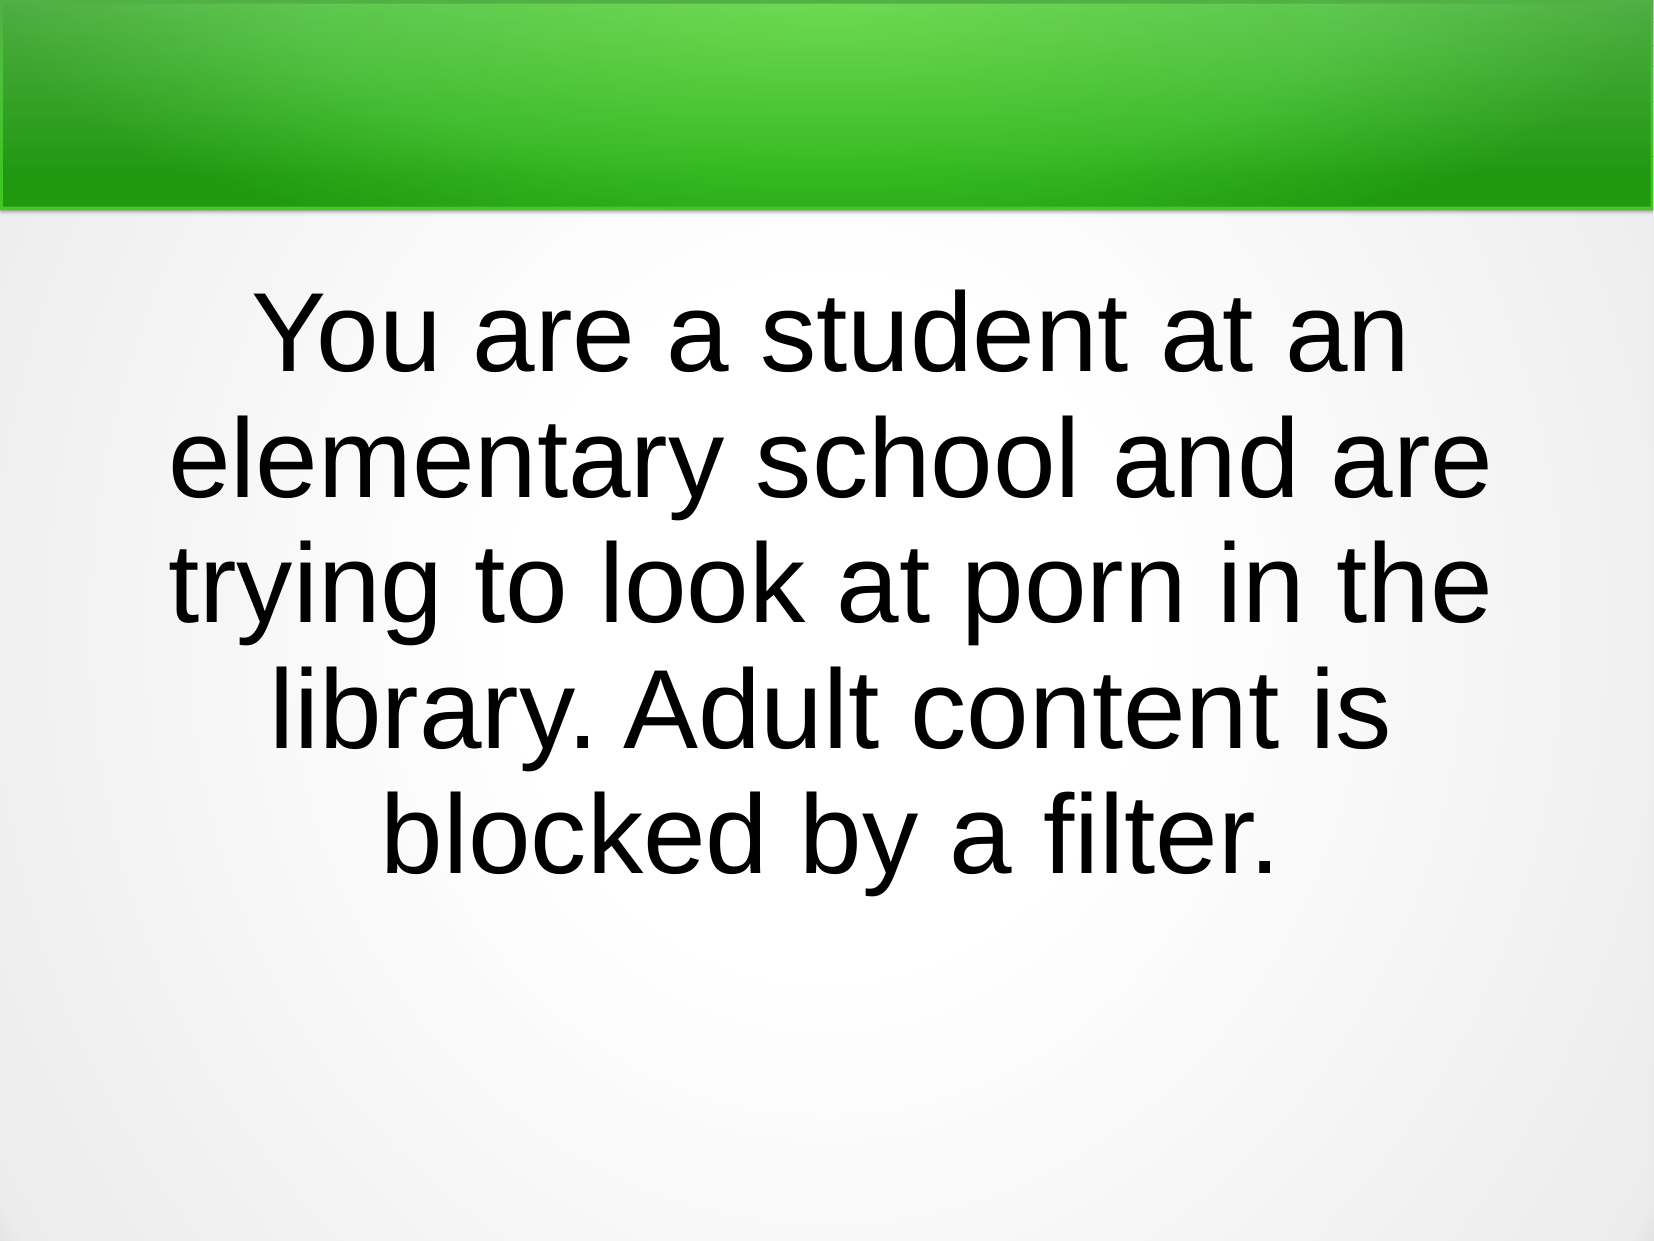

# You are a student at an elementary school and are trying to look at porn in the library. Adult content is blocked by a filter.